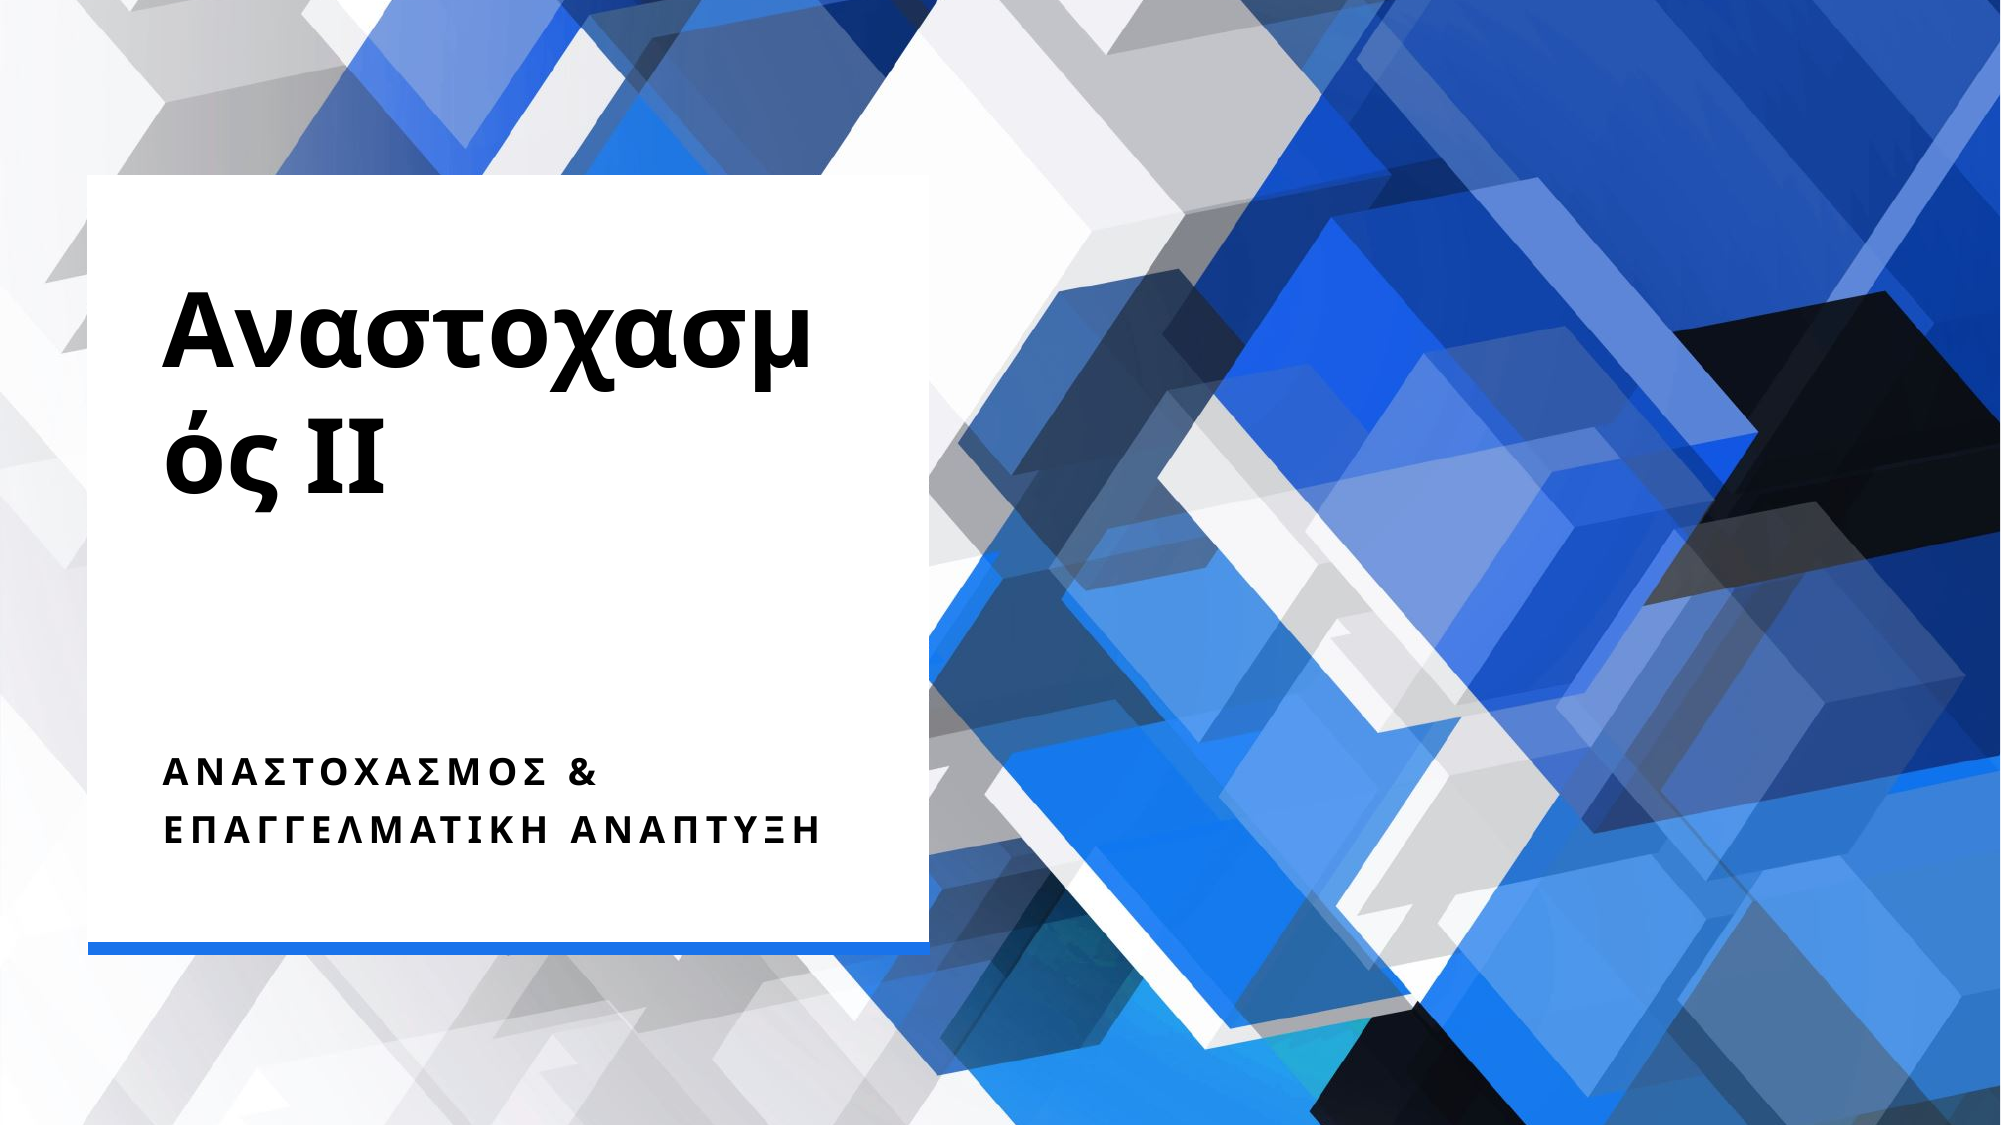

# Αναστοχασμός ΙΙ
Αναστοχασμοσ & επαγγελματικη αναπτυξη